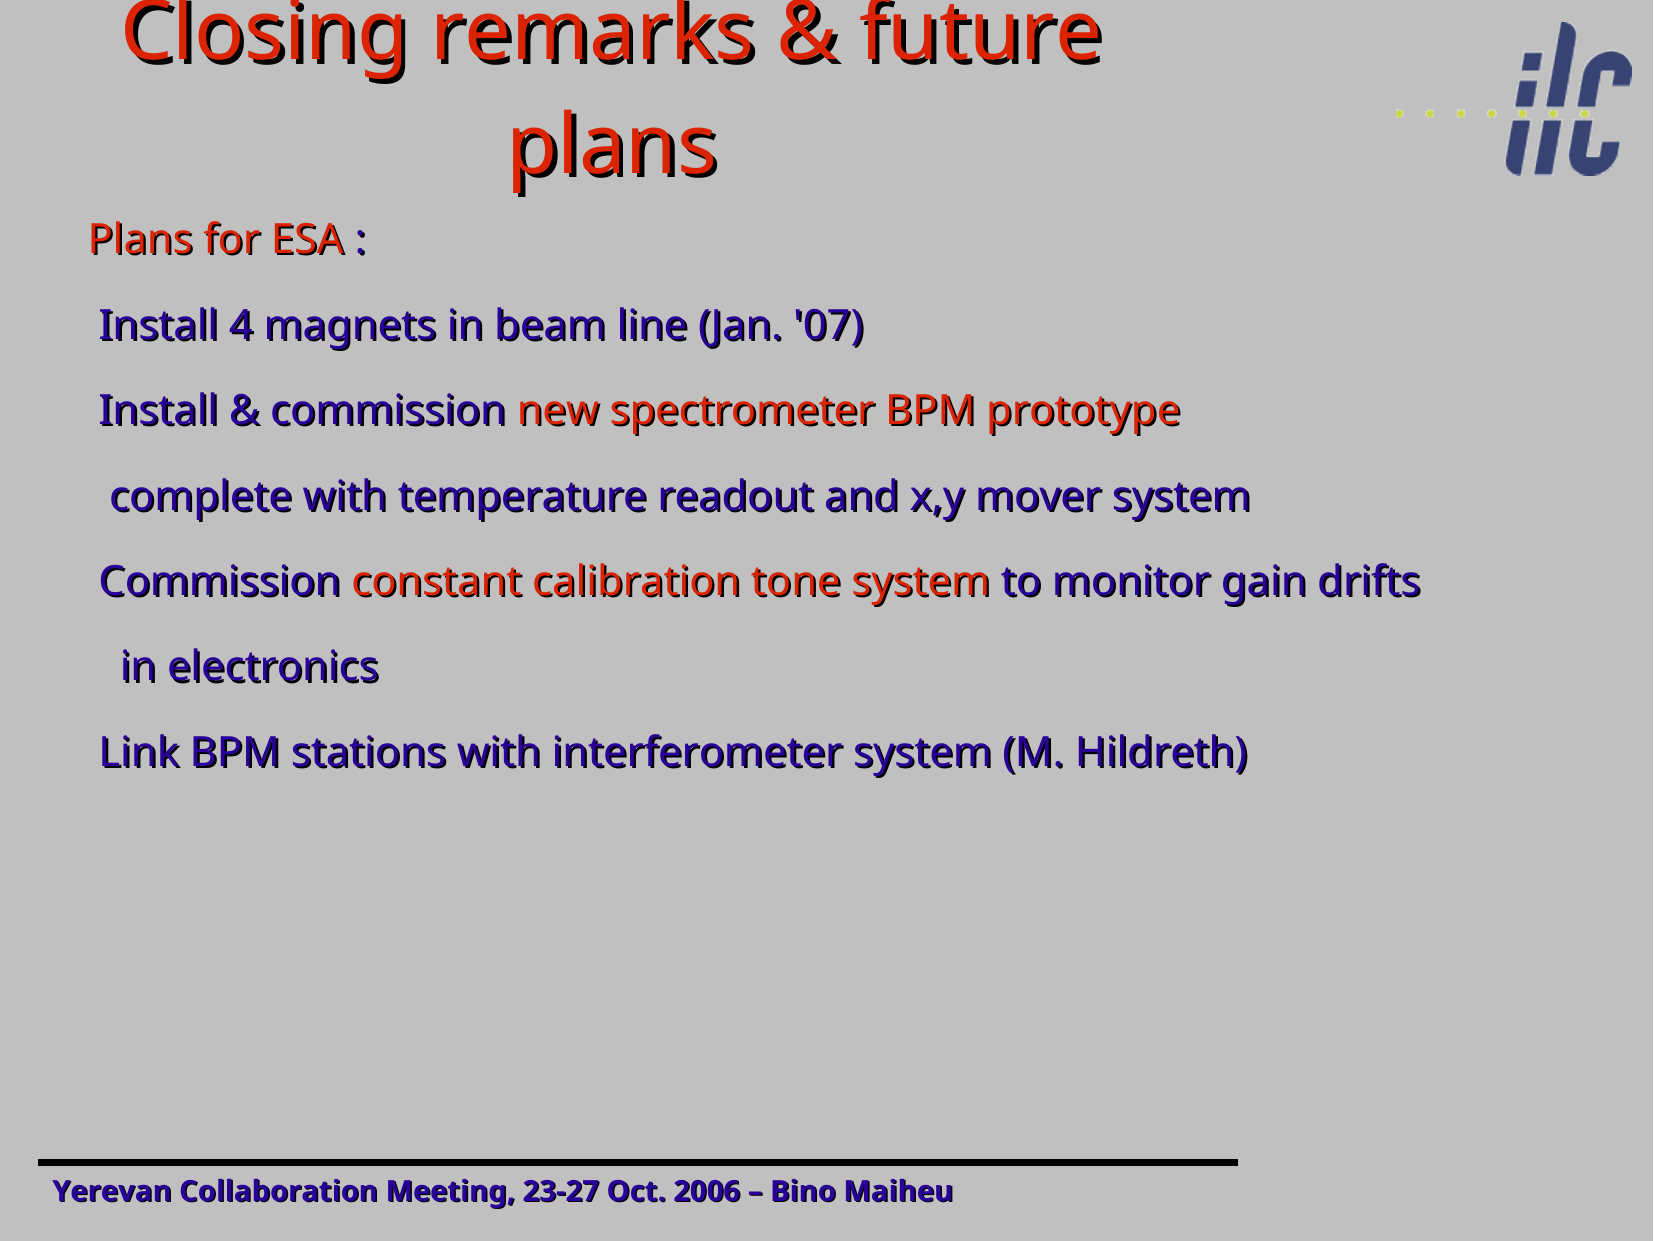

# Closing remarks & future plans
Plans for ESA :
 Install 4 magnets in beam line (Jan. '07)
 Install & commission new spectrometer BPM prototype
 complete with temperature readout and x,y mover system
 Commission constant calibration tone system to monitor gain drifts
 in electronics
 Link BPM stations with interferometer system (M. Hildreth)
Yerevan Collaboration Meeting, 23-27 Oct. 2006 – Bino Maiheu